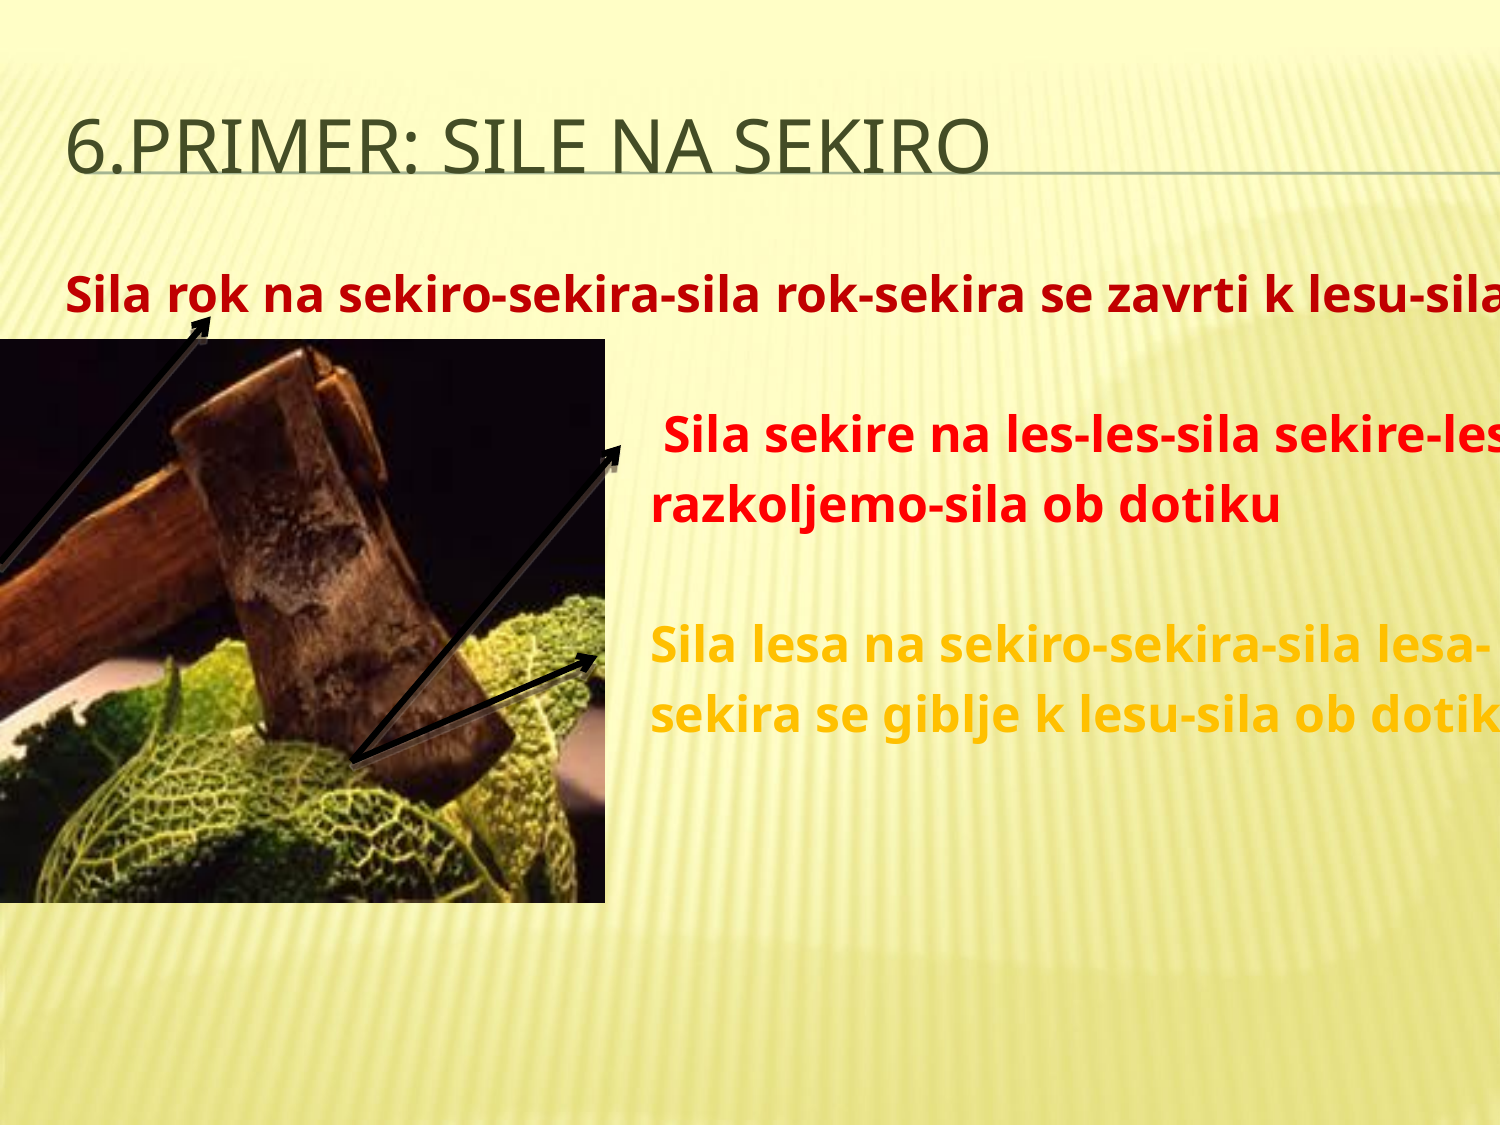

# 6.Primer: sile na sekiro
Sila rok na sekiro-sekira-sila rok-sekira se zavrti k lesu-sila ob dotiku
 Sila sekire na les-les-sila sekire-les
 razkoljemo-sila ob dotiku
 Sila lesa na sekiro-sekira-sila lesa-
 sekira se giblje k lesu-sila ob dotiku